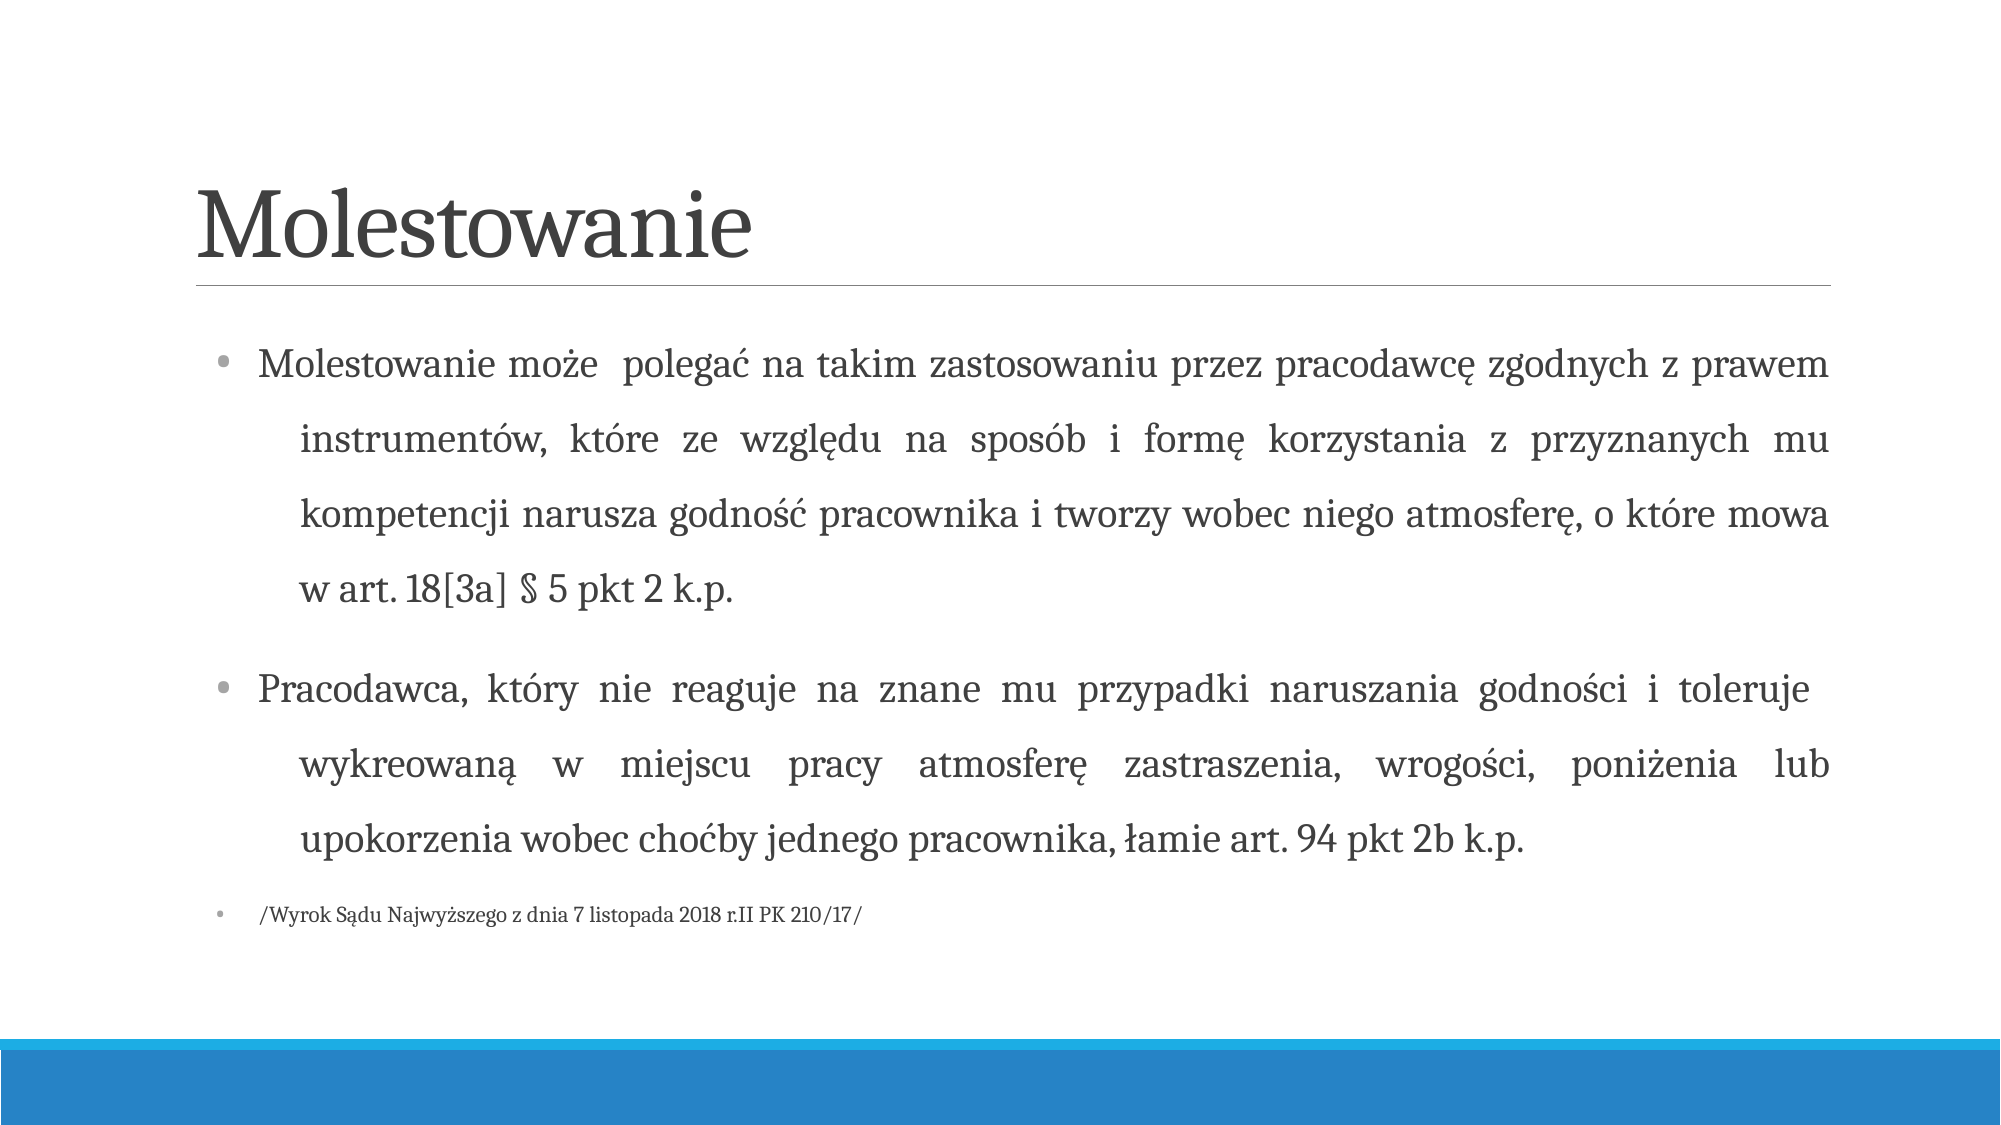

# Molestowanie
Molestowanie może polegać na takim zastosowaniu przez pracodawcę zgodnych z prawem instrumentów, które ze względu na sposób i formę korzystania z przyznanych mu kompetencji narusza godność pracownika i tworzy wobec niego atmosferę, o które mowa w art. 18[3a] § 5 pkt 2 k.p.
Pracodawca, który nie reaguje na znane mu przypadki naruszania godności i toleruje wykreowaną w miejscu pracy atmosferę zastraszenia, wrogości, poniżenia lub upokorzenia wobec choćby jednego pracownika, łamie art. 94 pkt 2b k.p.
/Wyrok Sądu Najwyższego z dnia 7 listopada 2018 r.II PK 210/17/